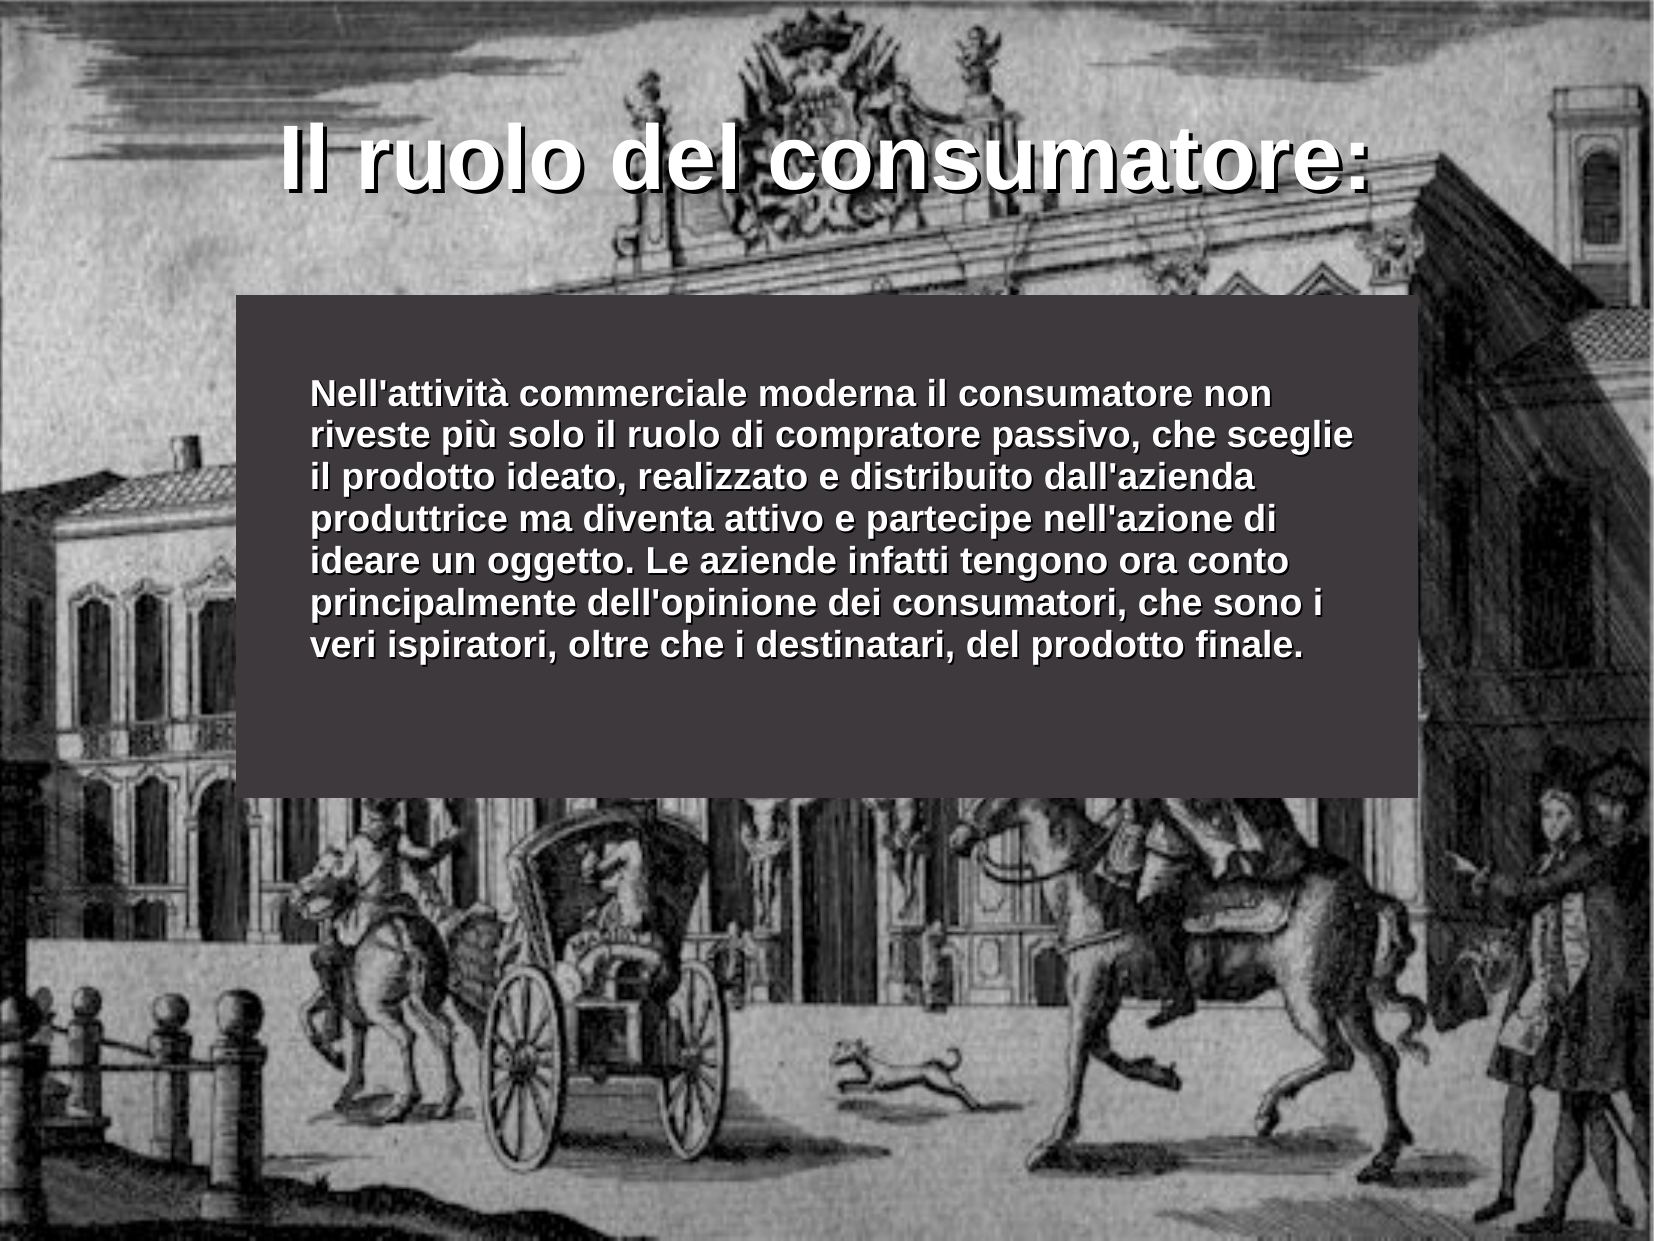

# Il ruolo del consumatore:
Nell'attività commerciale moderna il consumatore non riveste più solo il ruolo di compratore passivo, che sceglie il prodotto ideato, realizzato e distribuito dall'azienda produttrice ma diventa attivo e partecipe nell'azione di ideare un oggetto. Le aziende infatti tengono ora conto principalmente dell'opinione dei consumatori, che sono i veri ispiratori, oltre che i destinatari, del prodotto finale.